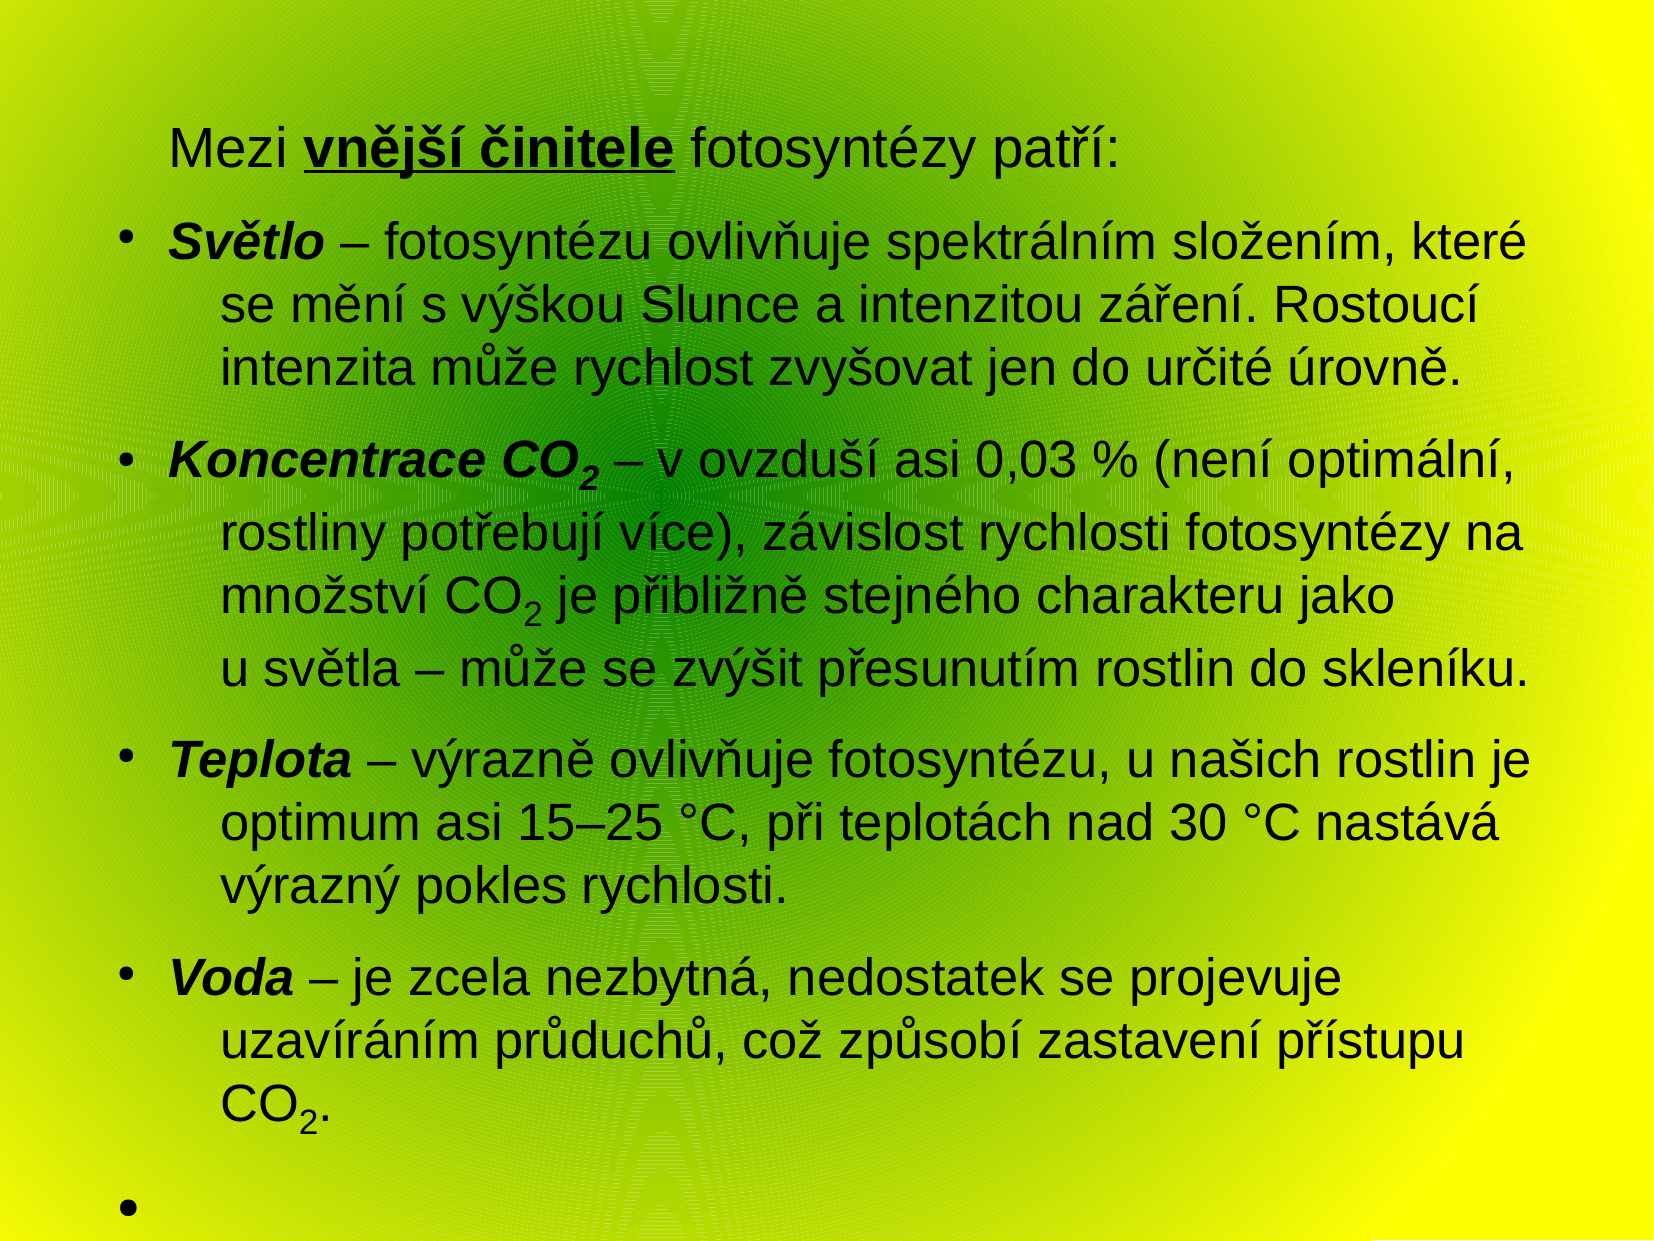

# Mezi vnější činitele fotosyntézy patří:
Světlo – fotosyntézu ovlivňuje spektrálním složením, které se mění s výškou Slunce a intenzitou záření. Rostoucí intenzita může rychlost zvyšovat jen do určité úrovně.
Koncentrace CO2 – v ovzduší asi 0,03 % (není optimální, rostliny potřebují více), závislost rychlosti fotosyntézy na množství CO2 je přibližně stejného charakteru jako u světla – může se zvýšit přesunutím rostlin do skleníku.
Teplota – výrazně ovlivňuje fotosyntézu, u našich rostlin je optimum asi 15–25 °C, při teplotách nad 30 °C nastává výrazný pokles rychlosti.
Voda – je zcela nezbytná, nedostatek se projevuje uzavíráním průduchů, což způsobí zastavení přístupu CO2.